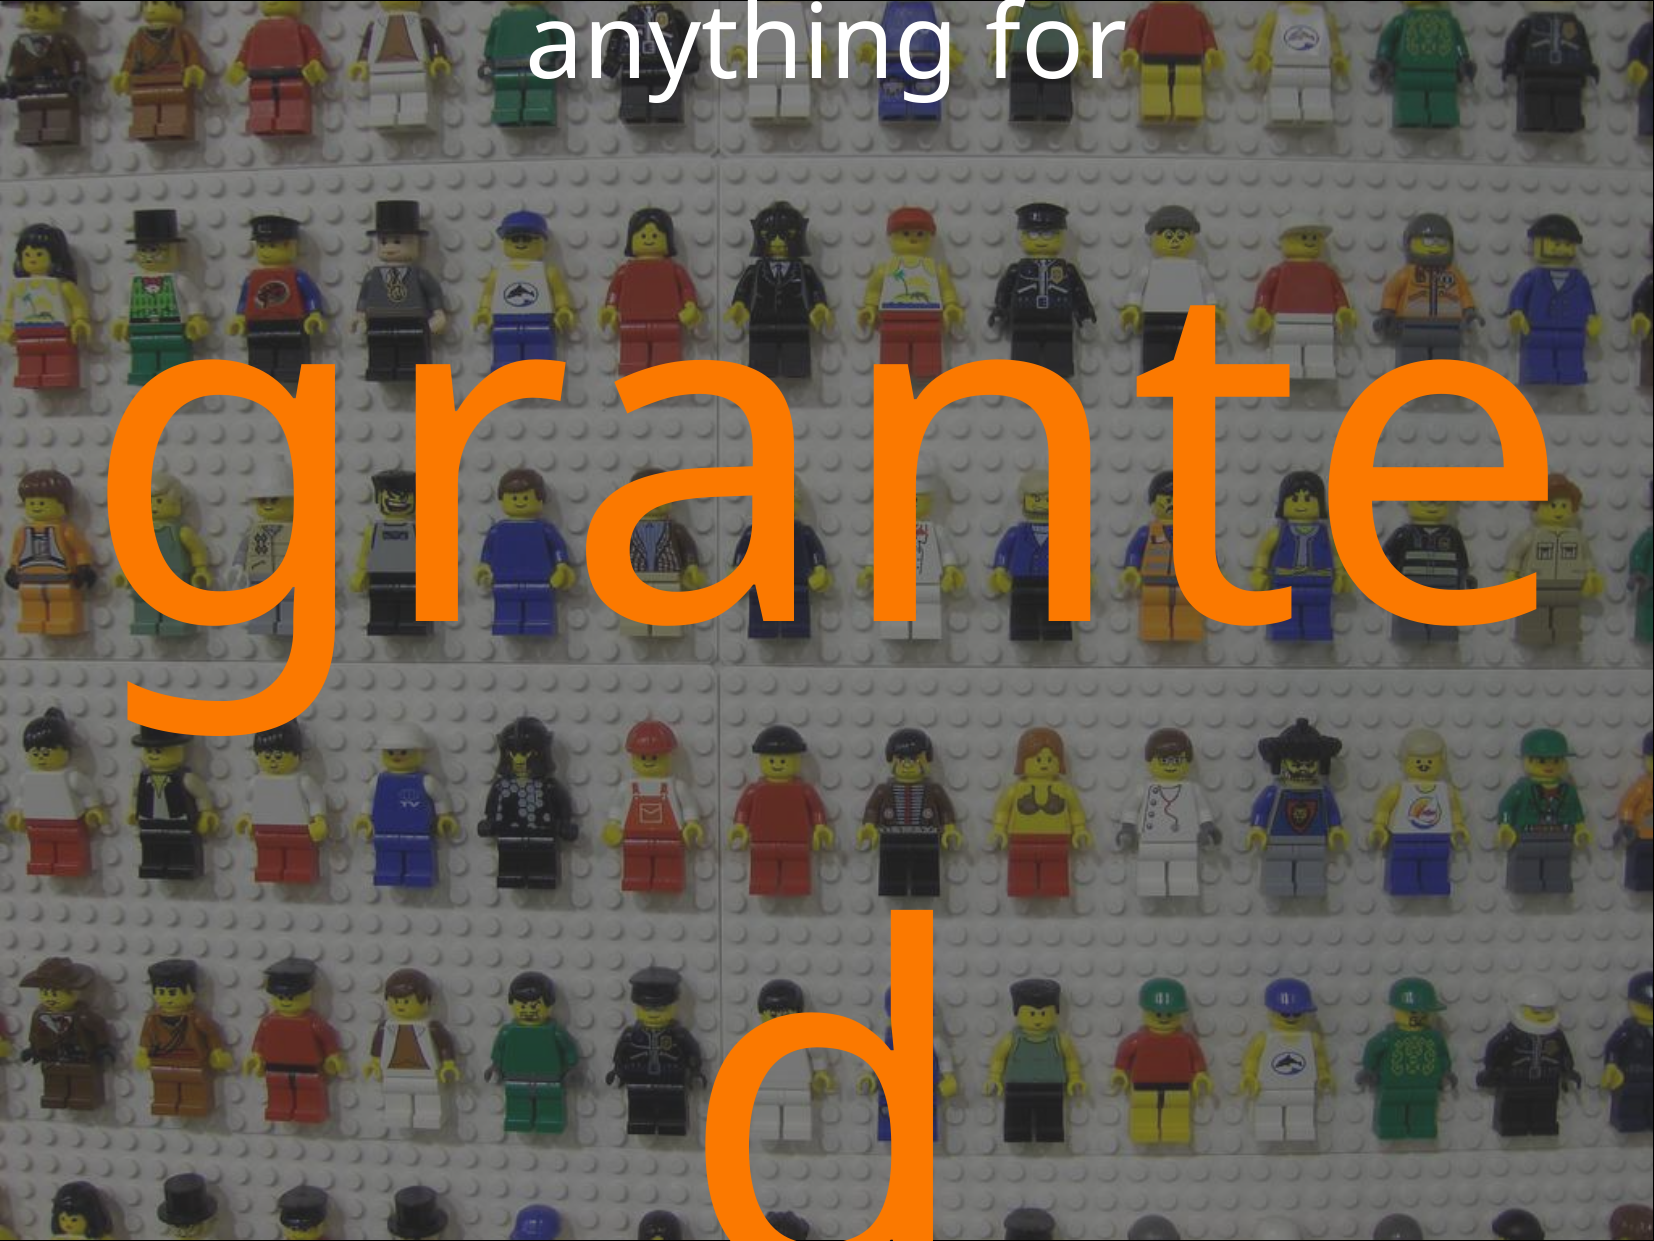

In general, better not take anything for
granted